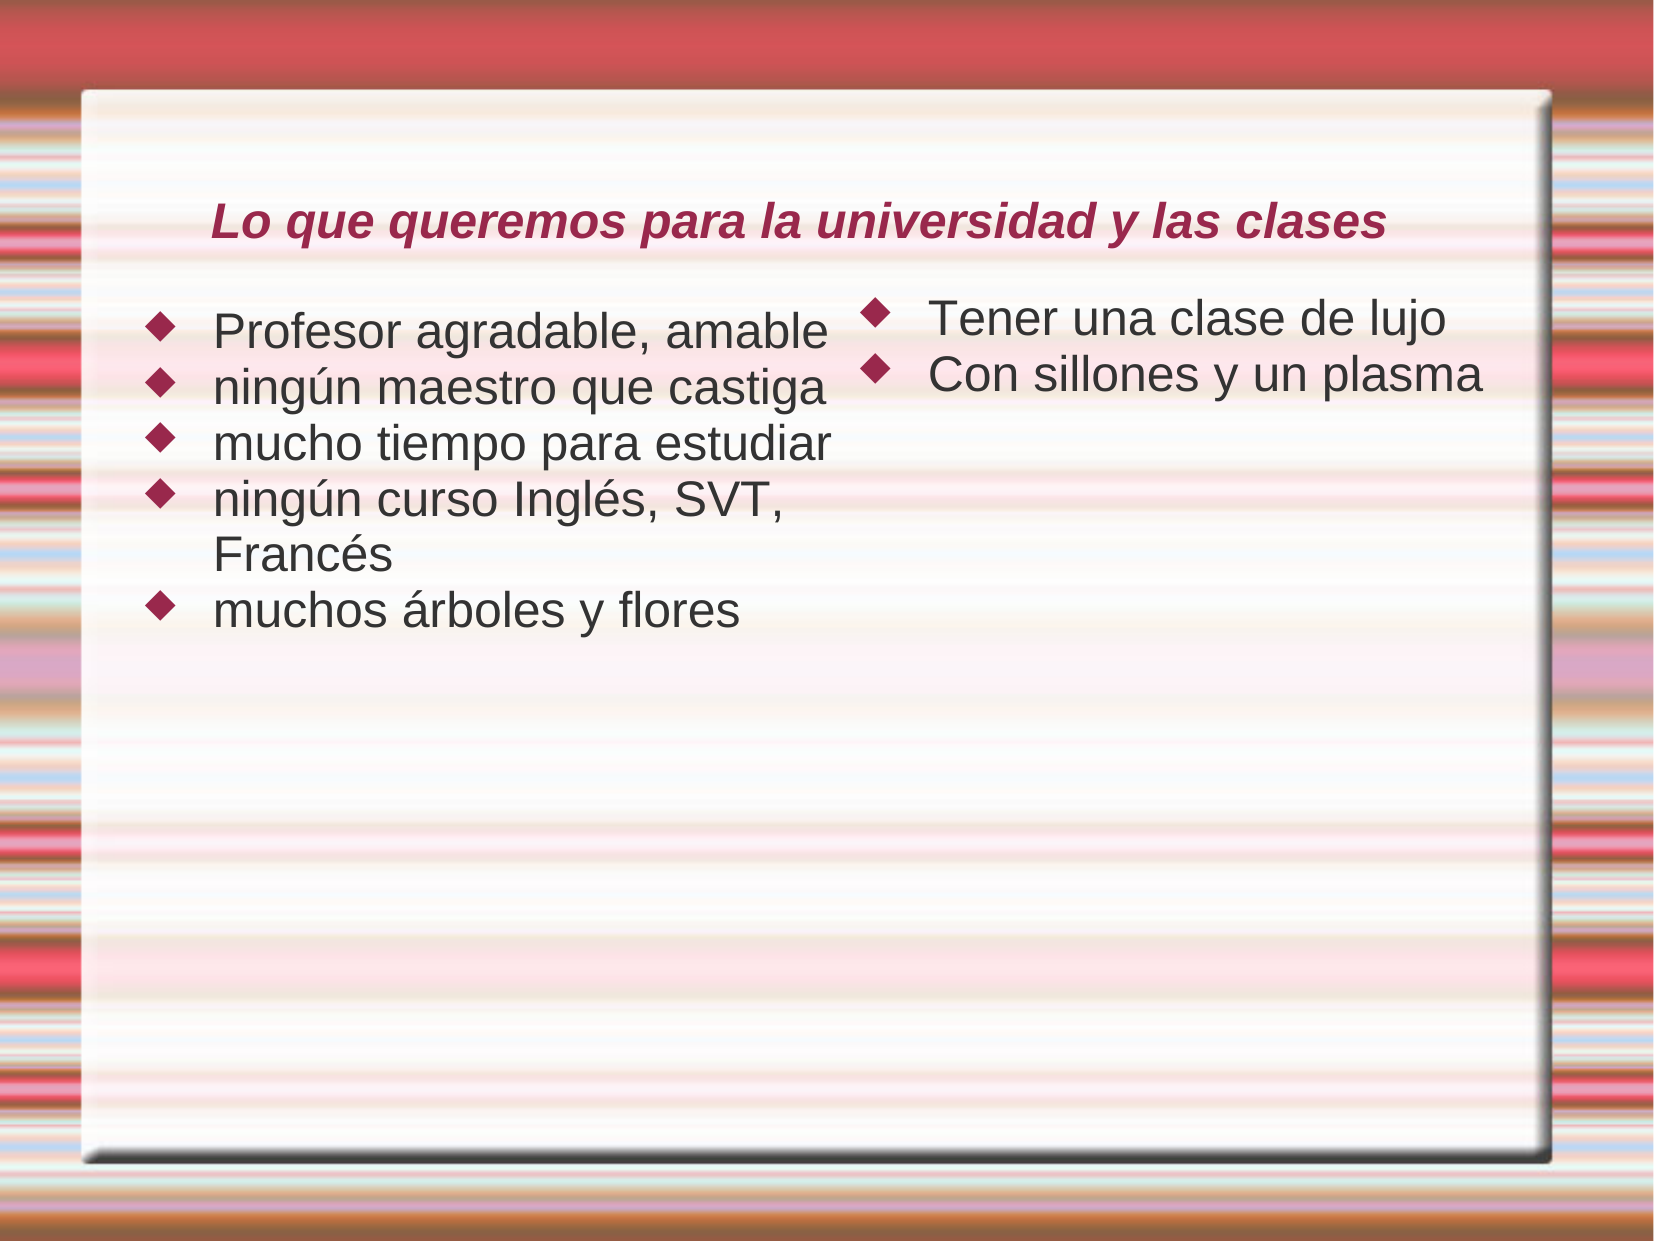

# Lo que queremos para la universidad y las clases
Tener una clase de lujo
Con sillones y un plasma
Profesor agradable, amable
ningún maestro que castiga
mucho tiempo para estudiar
ningún curso Inglés, SVT, Francés
muchos árboles y flores